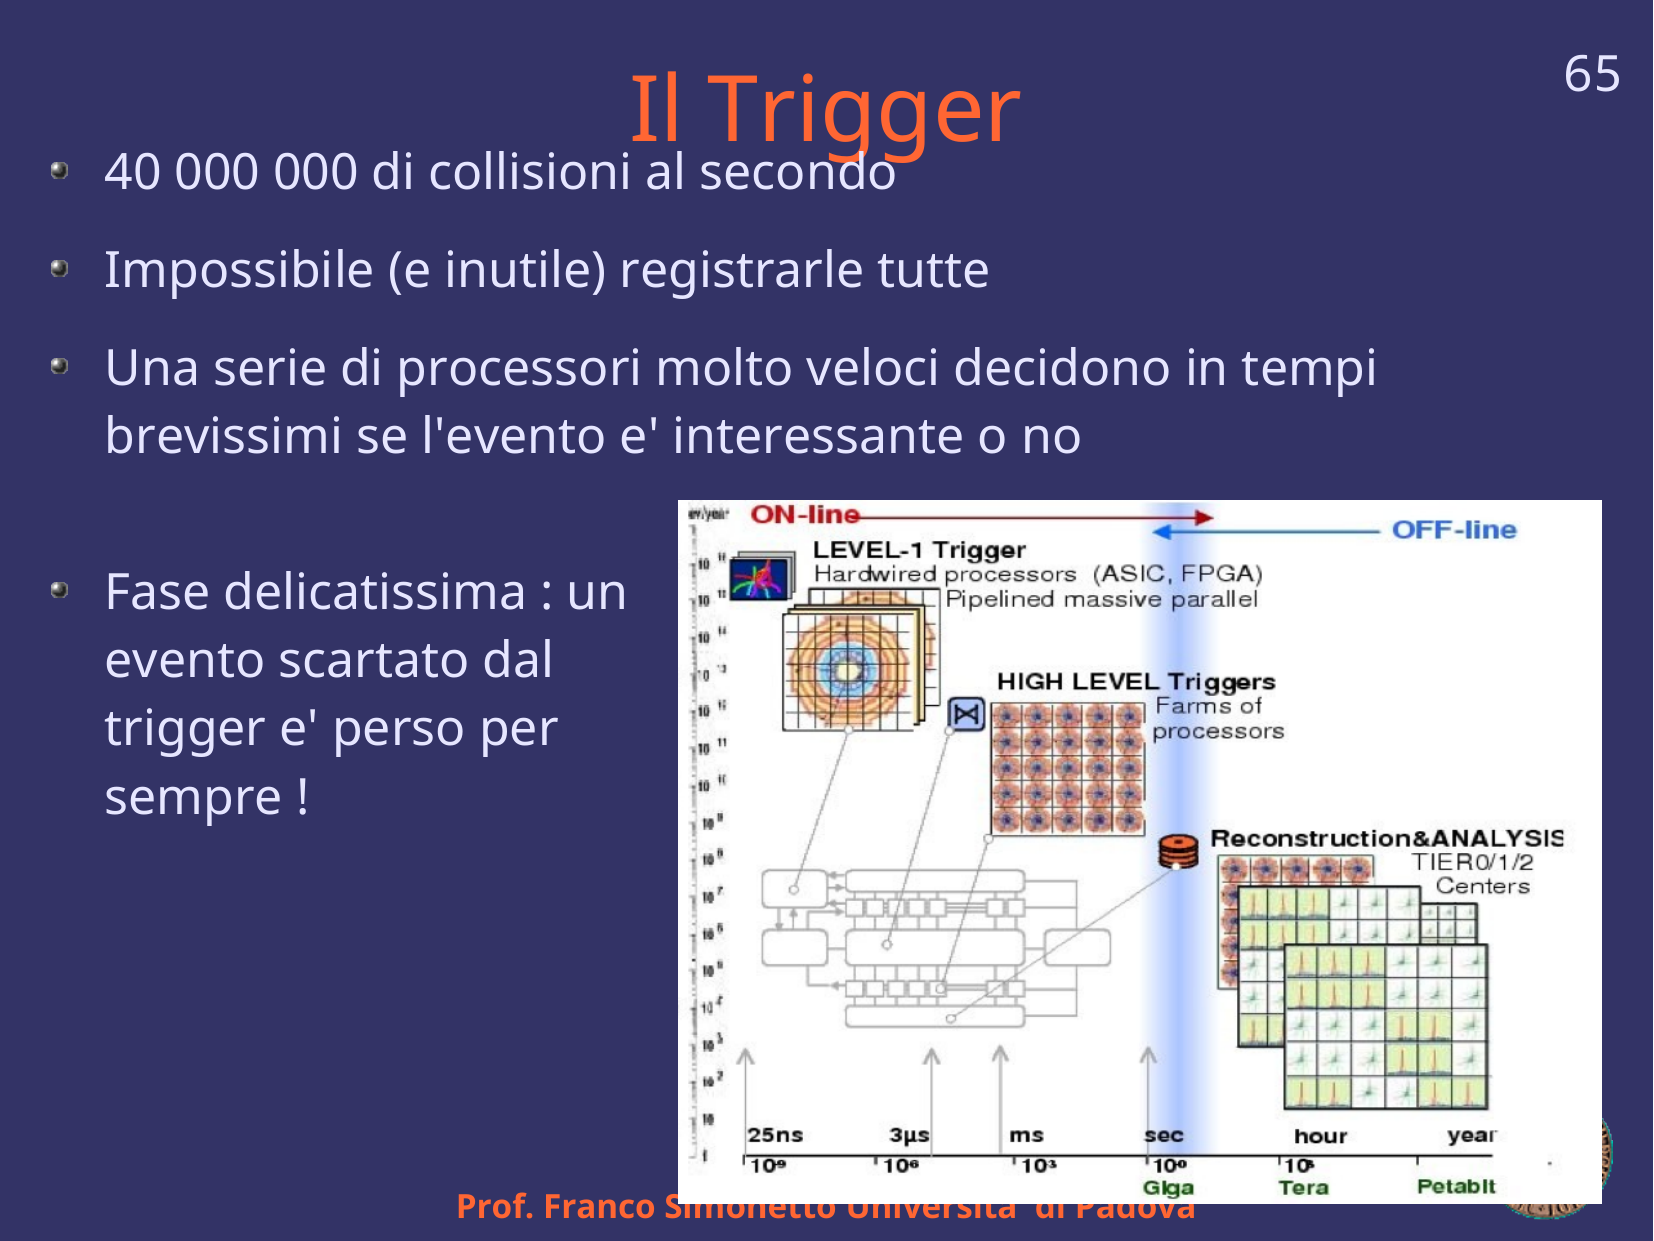

65
# Il Trigger
40 000 000 di collisioni al secondo
Impossibile (e inutile) registrarle tutte
Una serie di processori molto veloci decidono in tempi brevissimi se l'evento e' interessante o no
Fase delicatissima : un evento scartato dal trigger e' perso per sempre !